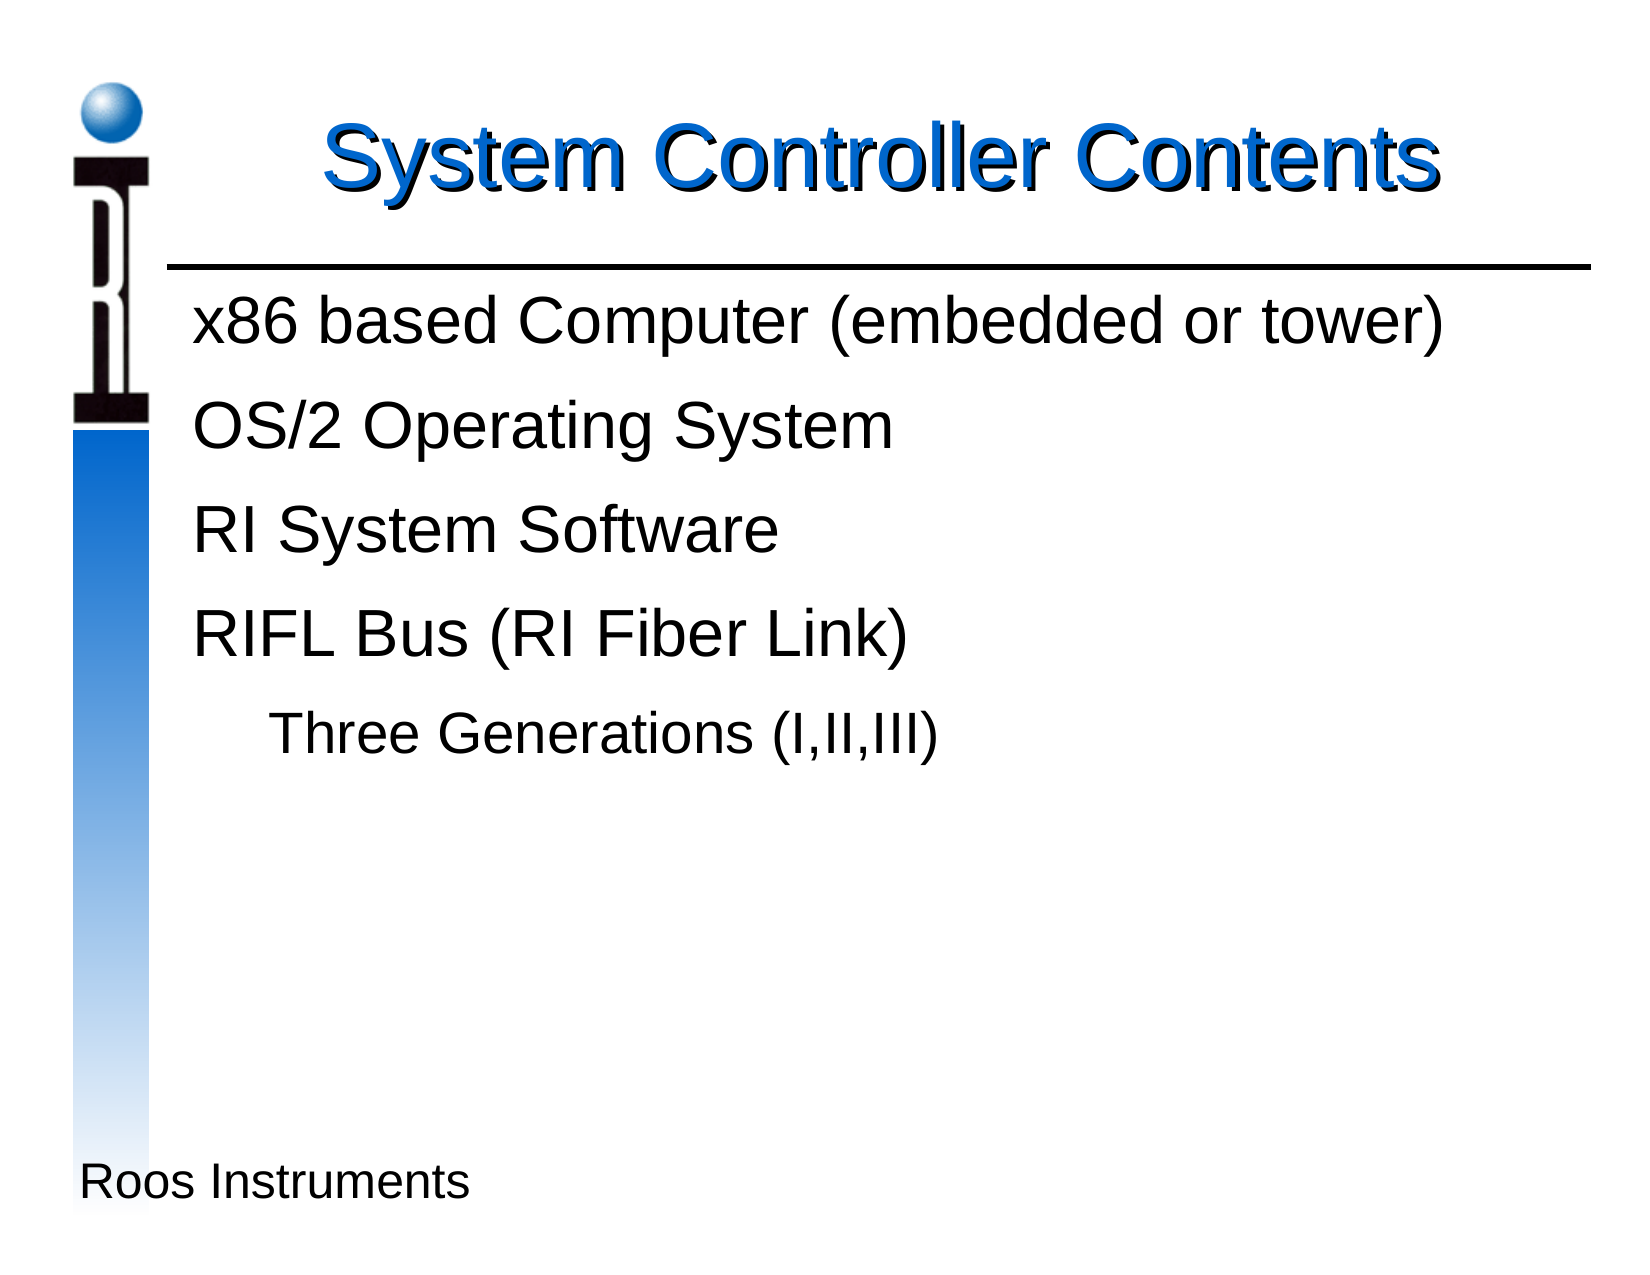

# System Controller Contents
x86 based Computer (embedded or tower)
OS/2 Operating System
RI System Software
RIFL Bus (RI Fiber Link)
Three Generations (I,II,III)